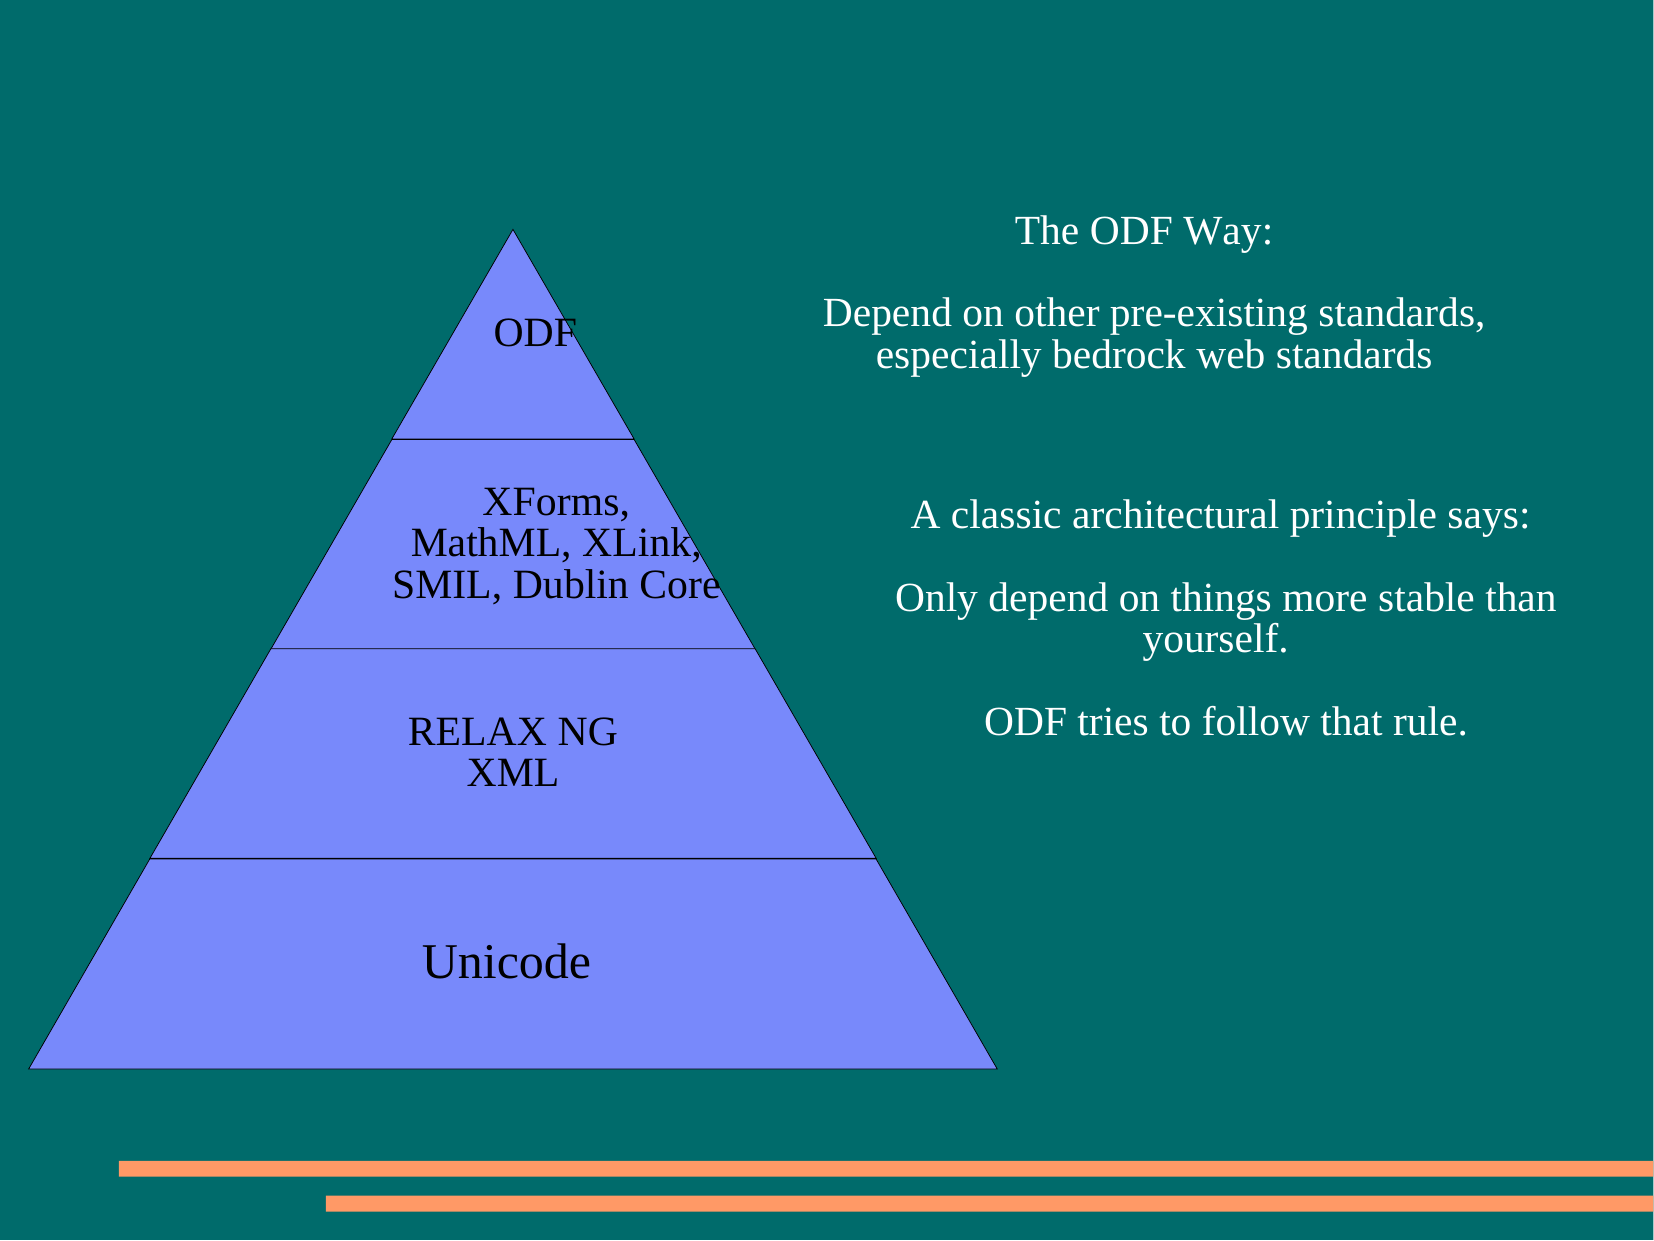

ODF
XForms,
MathML, XLink,
SMIL, Dublin Core
RELAX NG
XML
Unicode
The ODF Way:
Depend on other pre-existing standards, especially bedrock web standards
A classic architectural principle says:
Only depend on things more stable than yourself.
ODF tries to follow that rule.